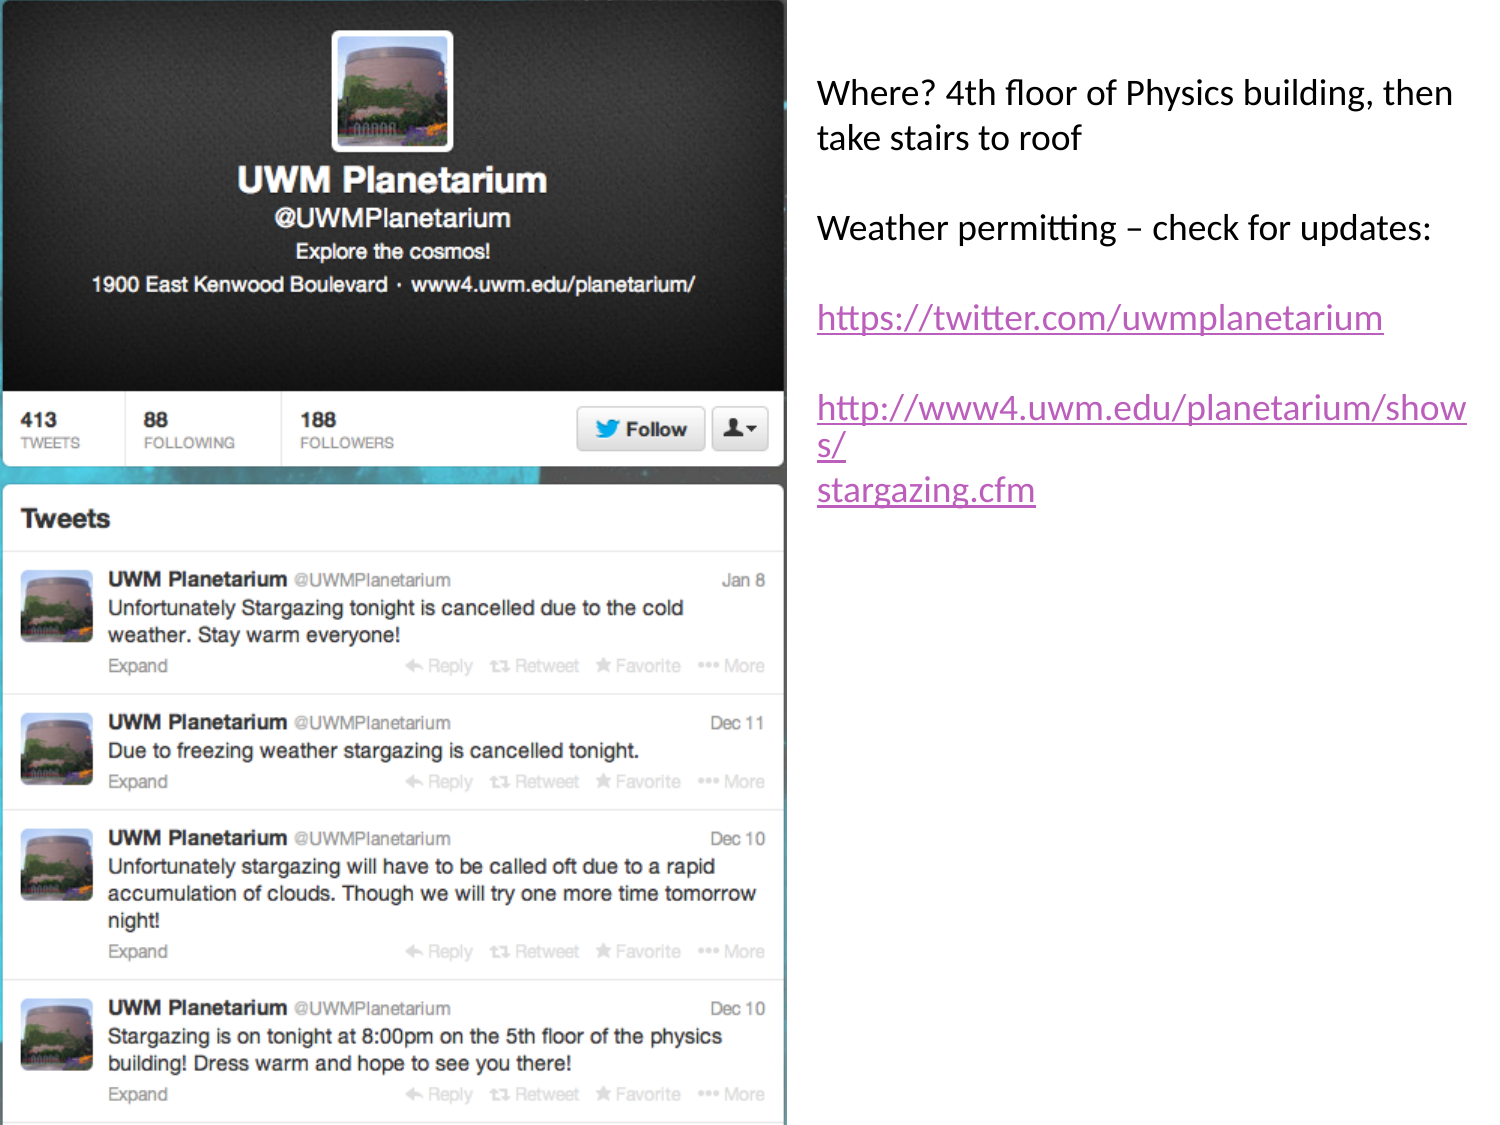

Where? 4th floor of Physics building, then take stairs to roof
Weather permitting – check for updates:
https://twitter.com/uwmplanetarium
http://www4.uwm.edu/planetarium/shows/stargazing.cfm